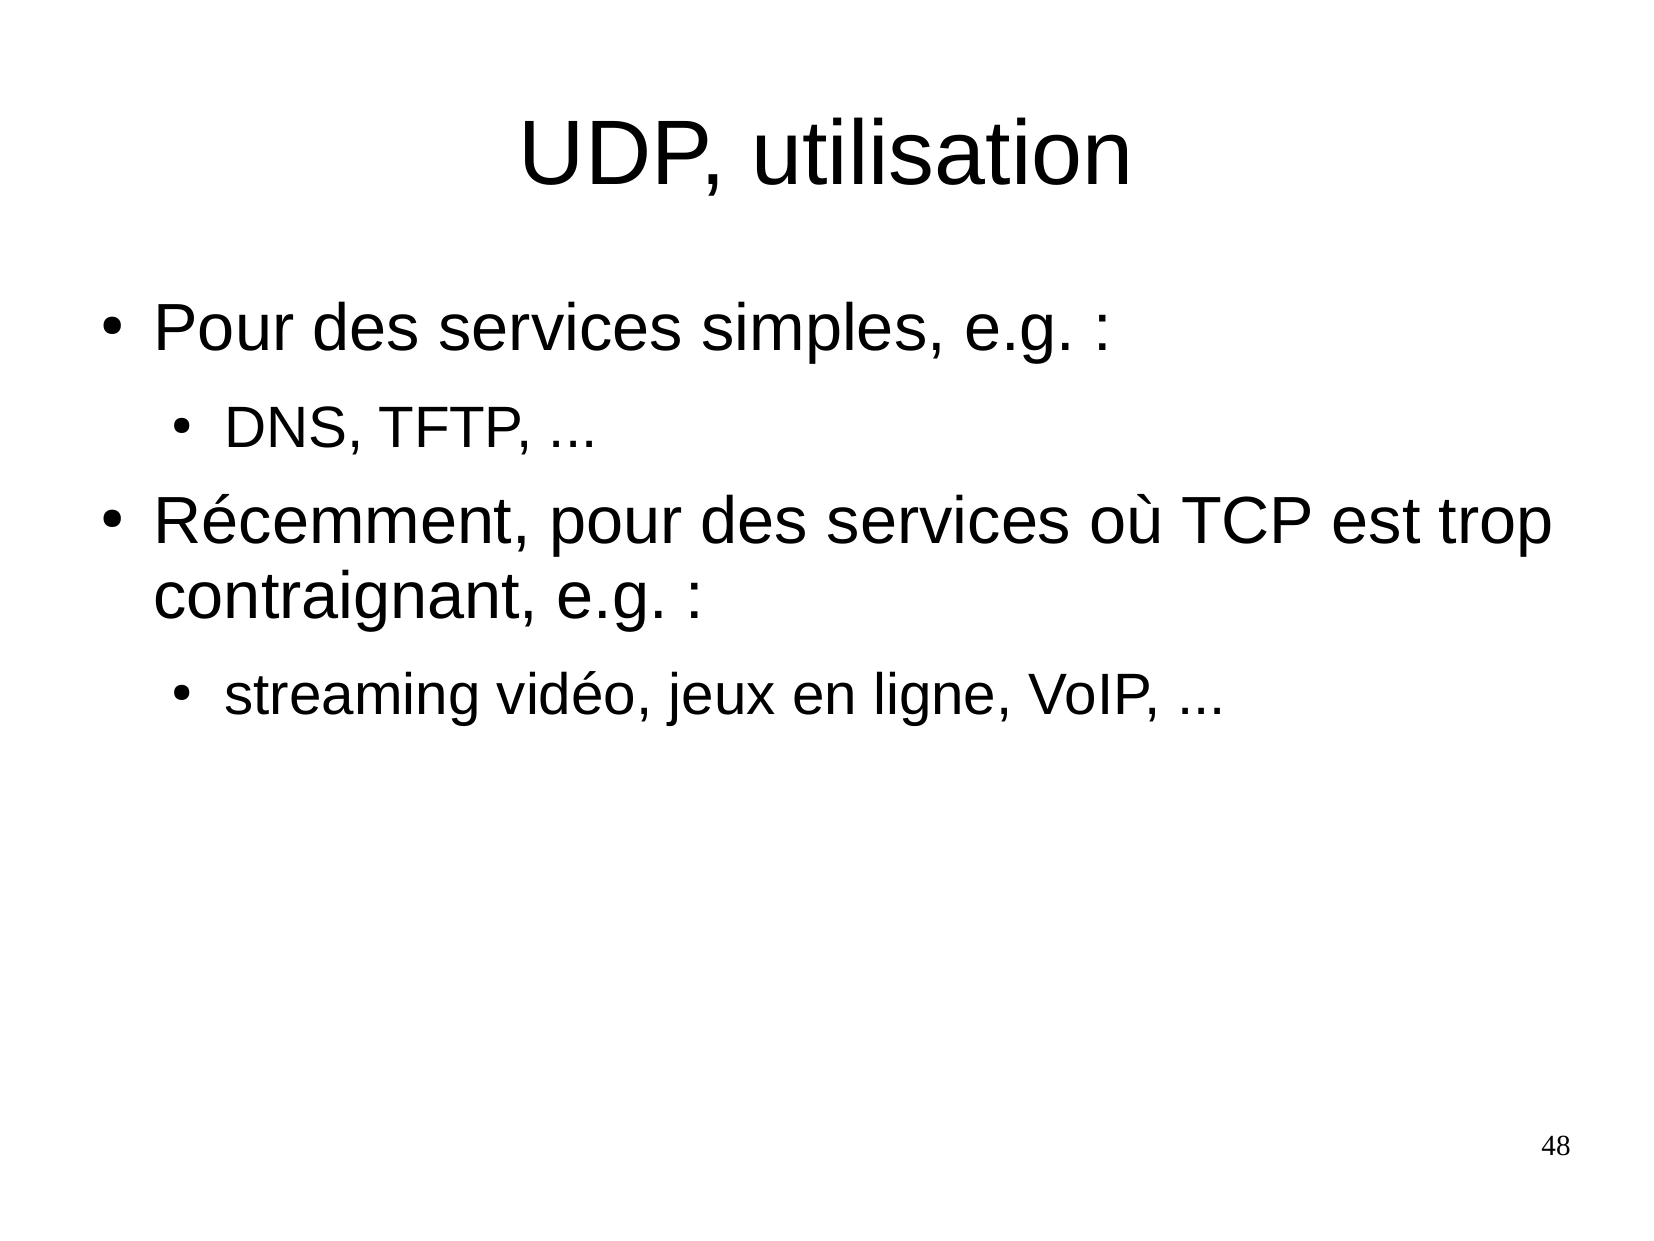

# UDP, utilisation
Pour des services simples, e.g. :
DNS, TFTP, ...
Récemment, pour des services où TCP est trop contraignant, e.g. :
streaming vidéo, jeux en ligne, VoIP, ...
48